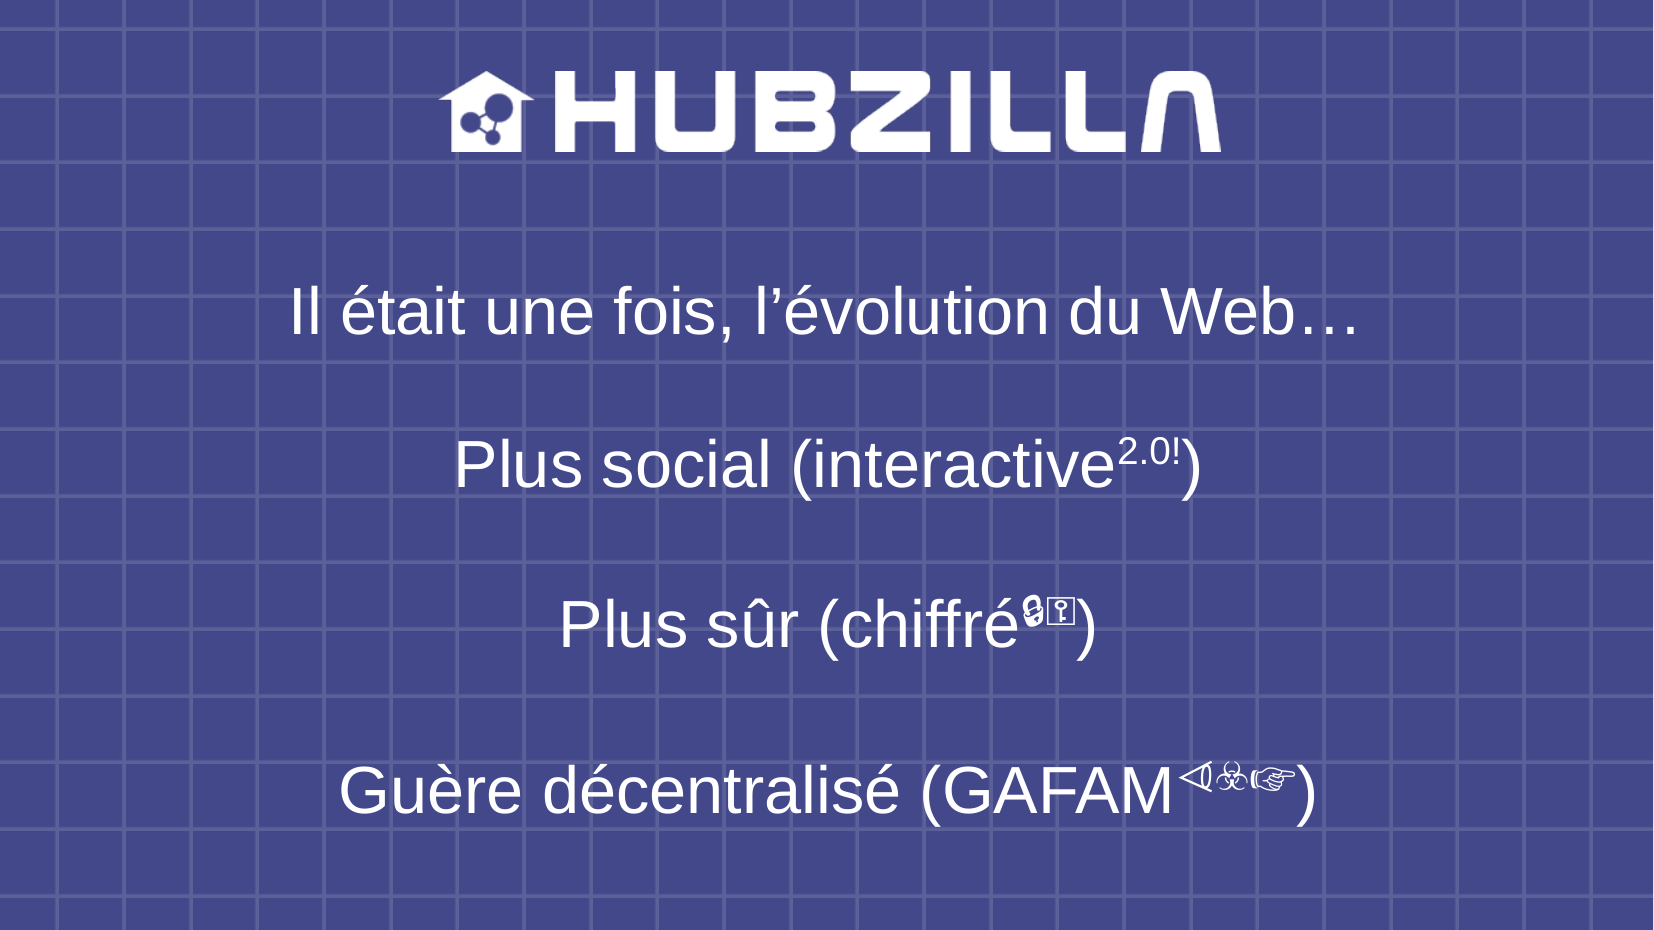

Il était une fois, l’évolution du Web…
Plus social (interactive2.0!)
Plus sûr (chiffré🔒⚿)
Guère décentralisé (GAFAM⏿☣☞)